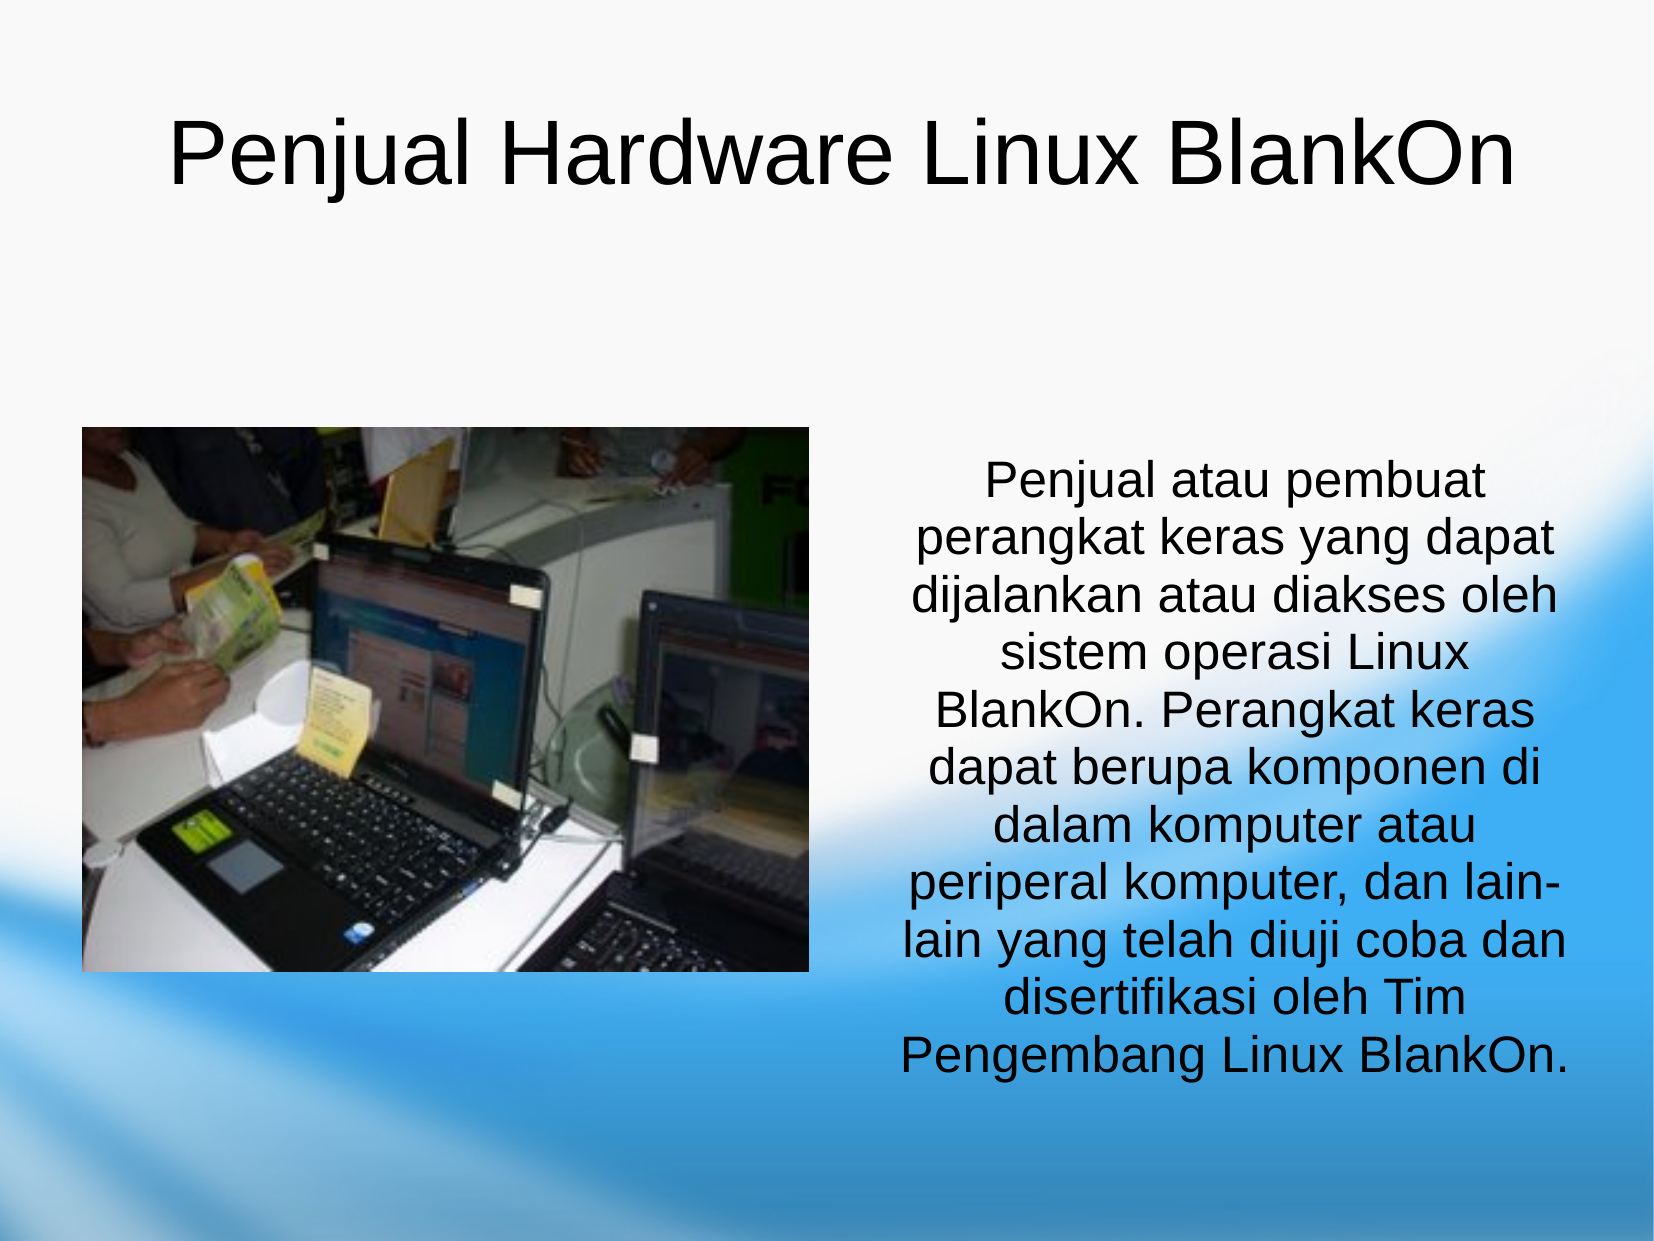

# Penjual Hardware Linux BlankOn
Penjual atau pembuat perangkat keras yang dapat dijalankan atau diakses oleh sistem operasi Linux BlankOn. Perangkat keras dapat berupa komponen di dalam komputer atau periperal komputer, dan lain-lain yang telah diuji coba dan disertifikasi oleh Tim Pengembang Linux BlankOn.